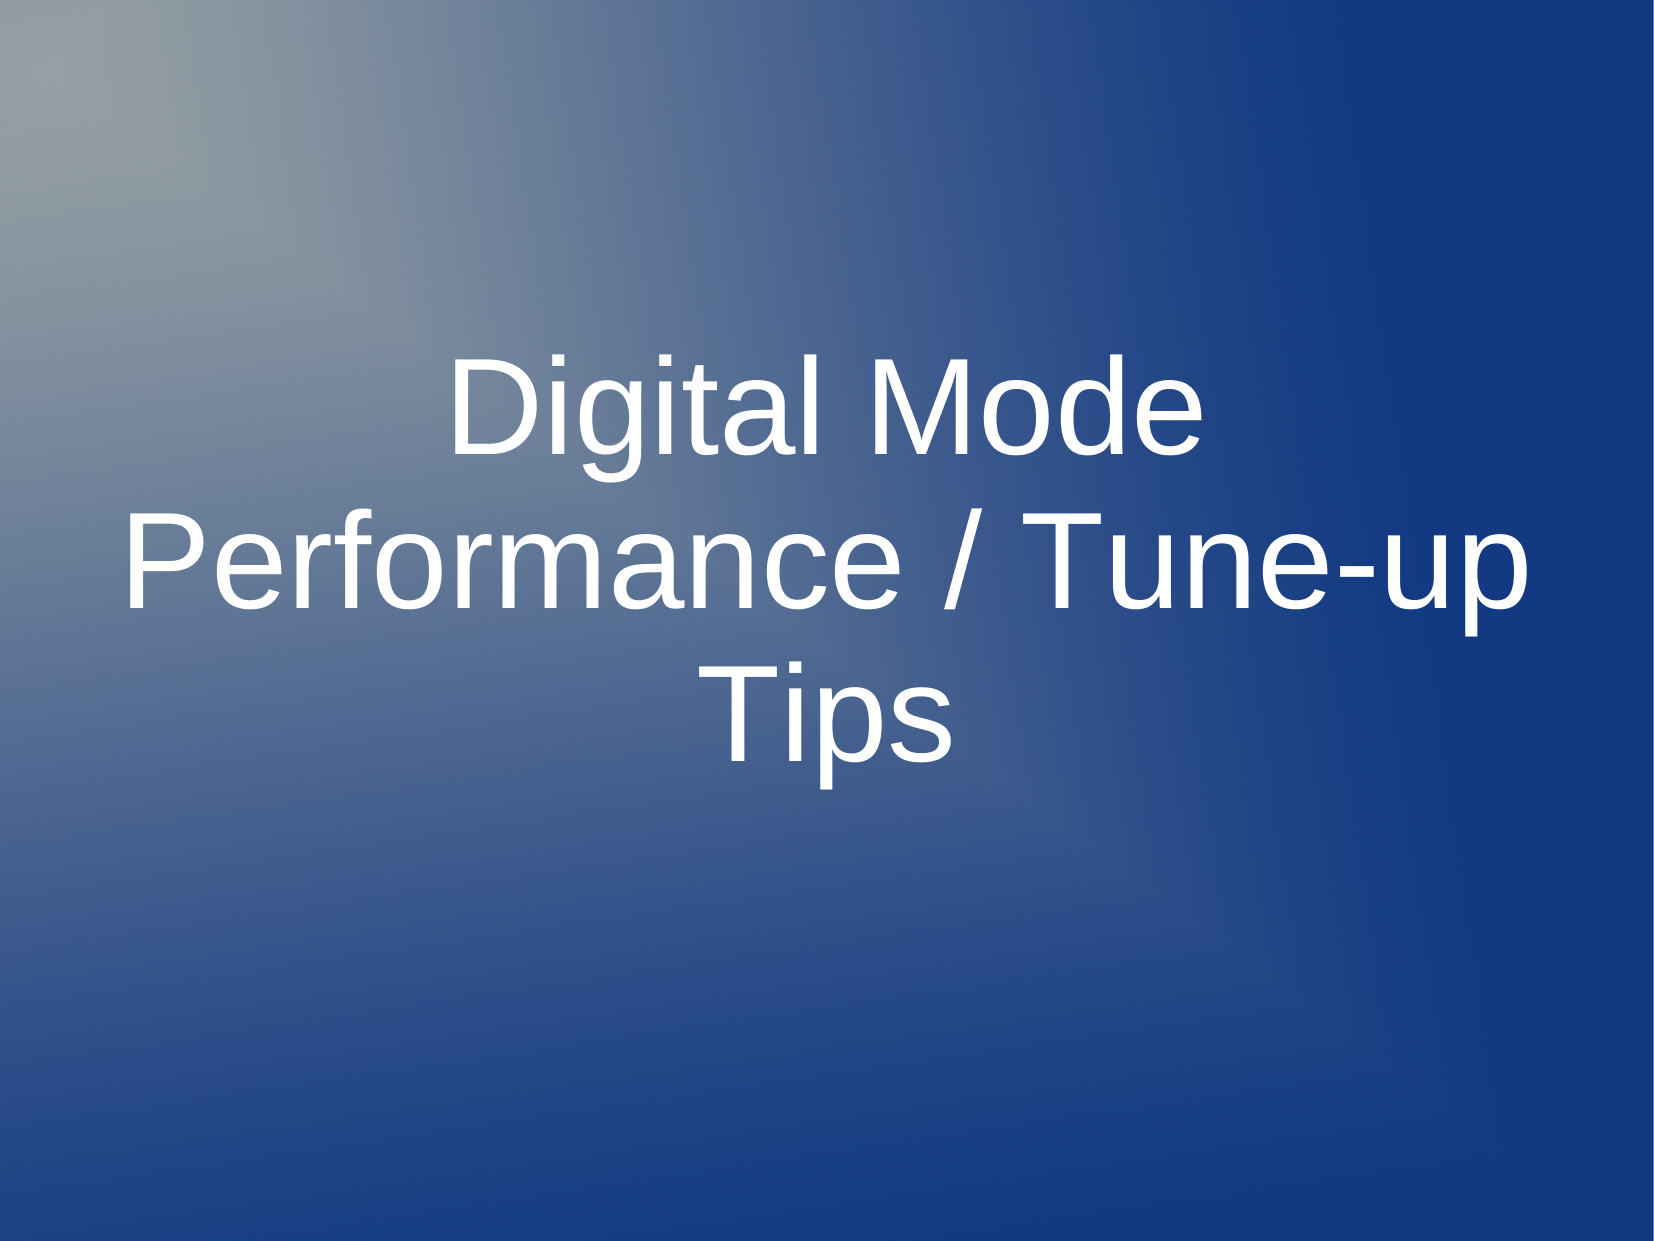

# Digital Mode Performance / Tune-up Tips